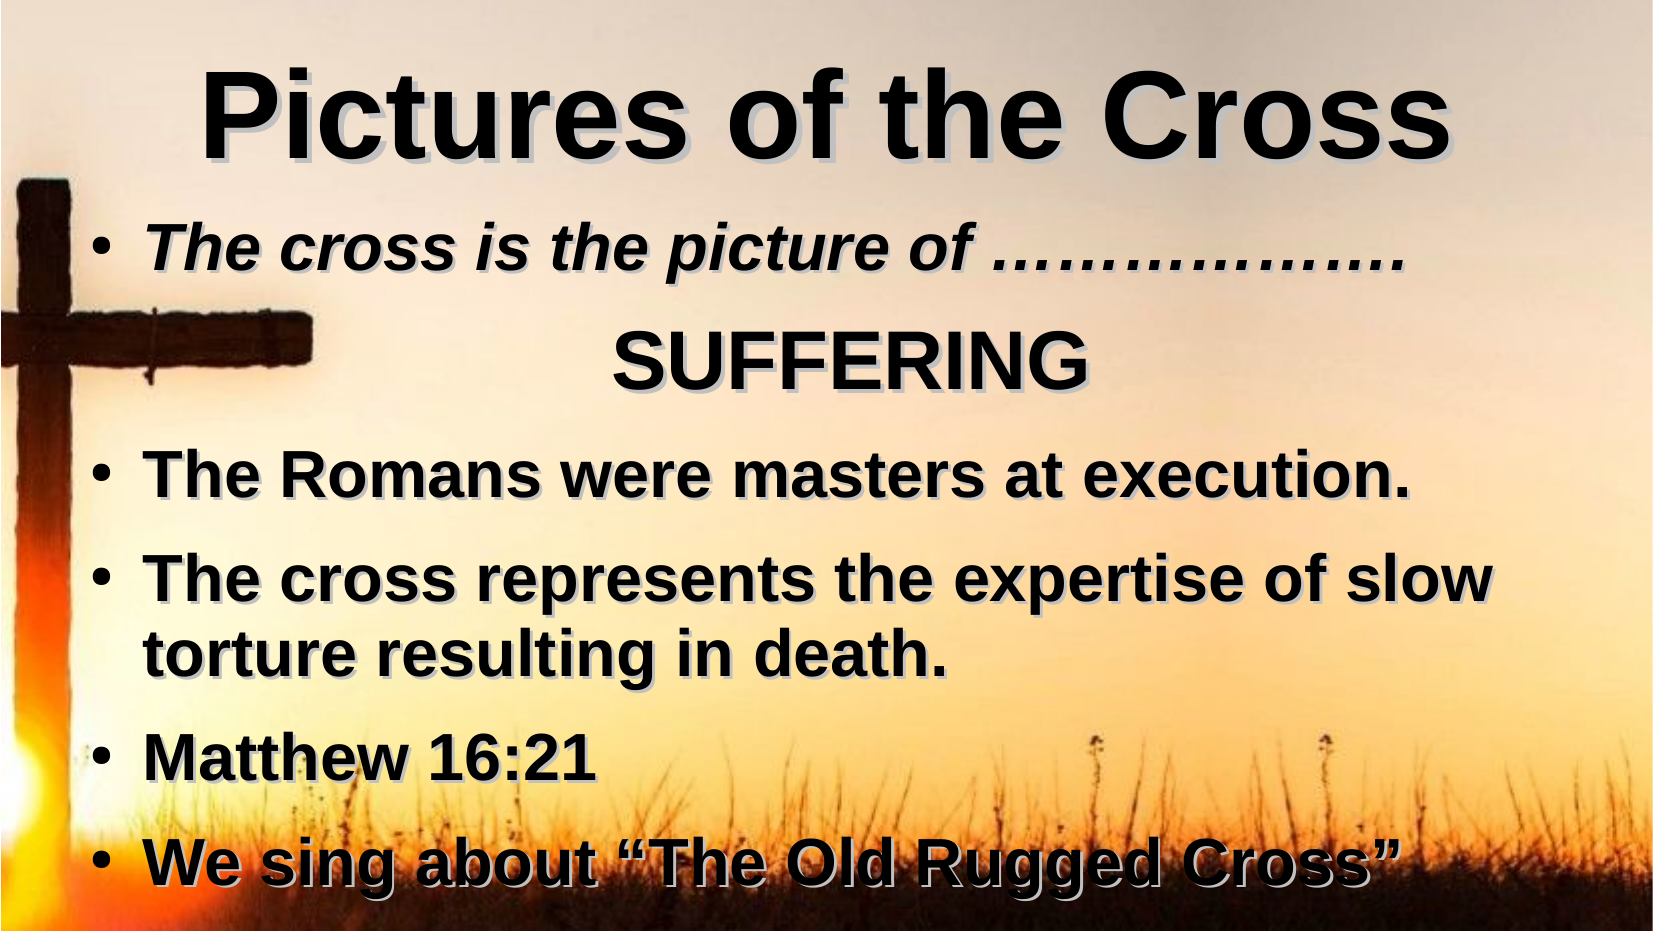

# Pictures of the Cross
The cross is the picture of ……………….
SUFFERING
The Romans were masters at execution.
The cross represents the expertise of slow torture resulting in death.
Matthew 16:21
We sing about “The Old Rugged Cross”